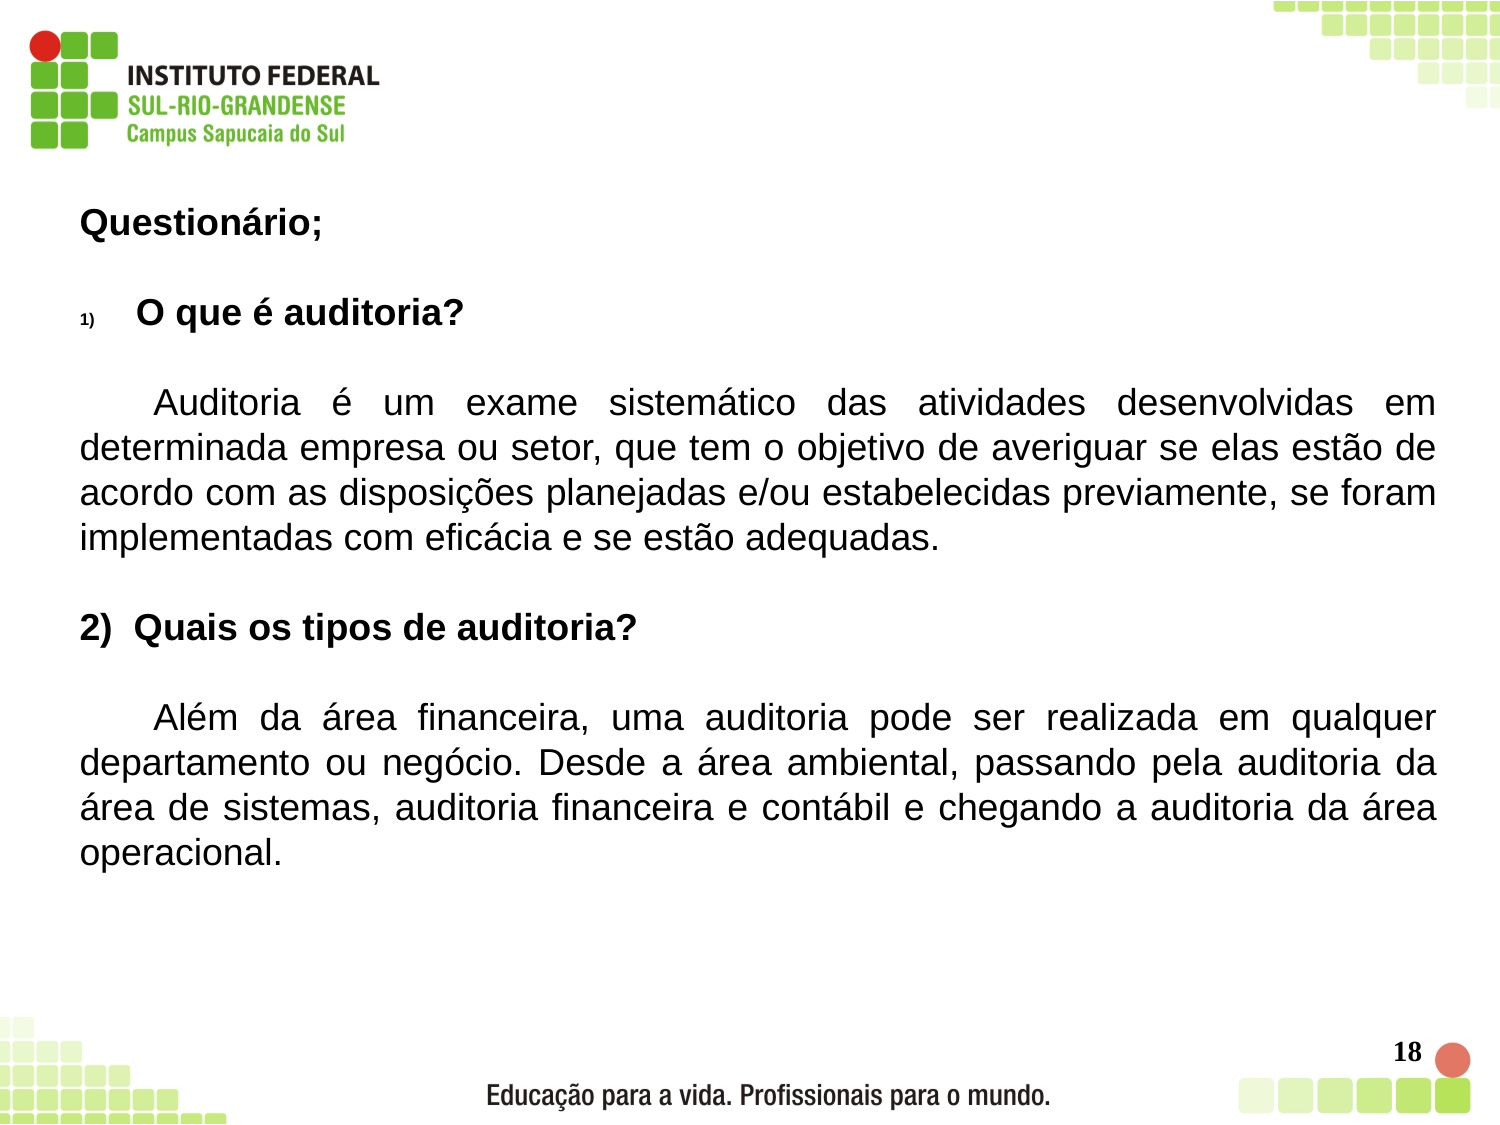

Questionário;
O que é auditoria?
	Auditoria é um exame sistemático das atividades desenvolvidas em determinada empresa ou setor, que tem o objetivo de averiguar se elas estão de acordo com as disposições planejadas e/ou estabelecidas previamente, se foram implementadas com eficácia e se estão adequadas.
2) Quais os tipos de auditoria?
	Além da área financeira, uma auditoria pode ser realizada em qualquer departamento ou negócio. Desde a área ambiental, passando pela auditoria da área de sistemas, auditoria financeira e contábil e chegando a auditoria da área operacional.